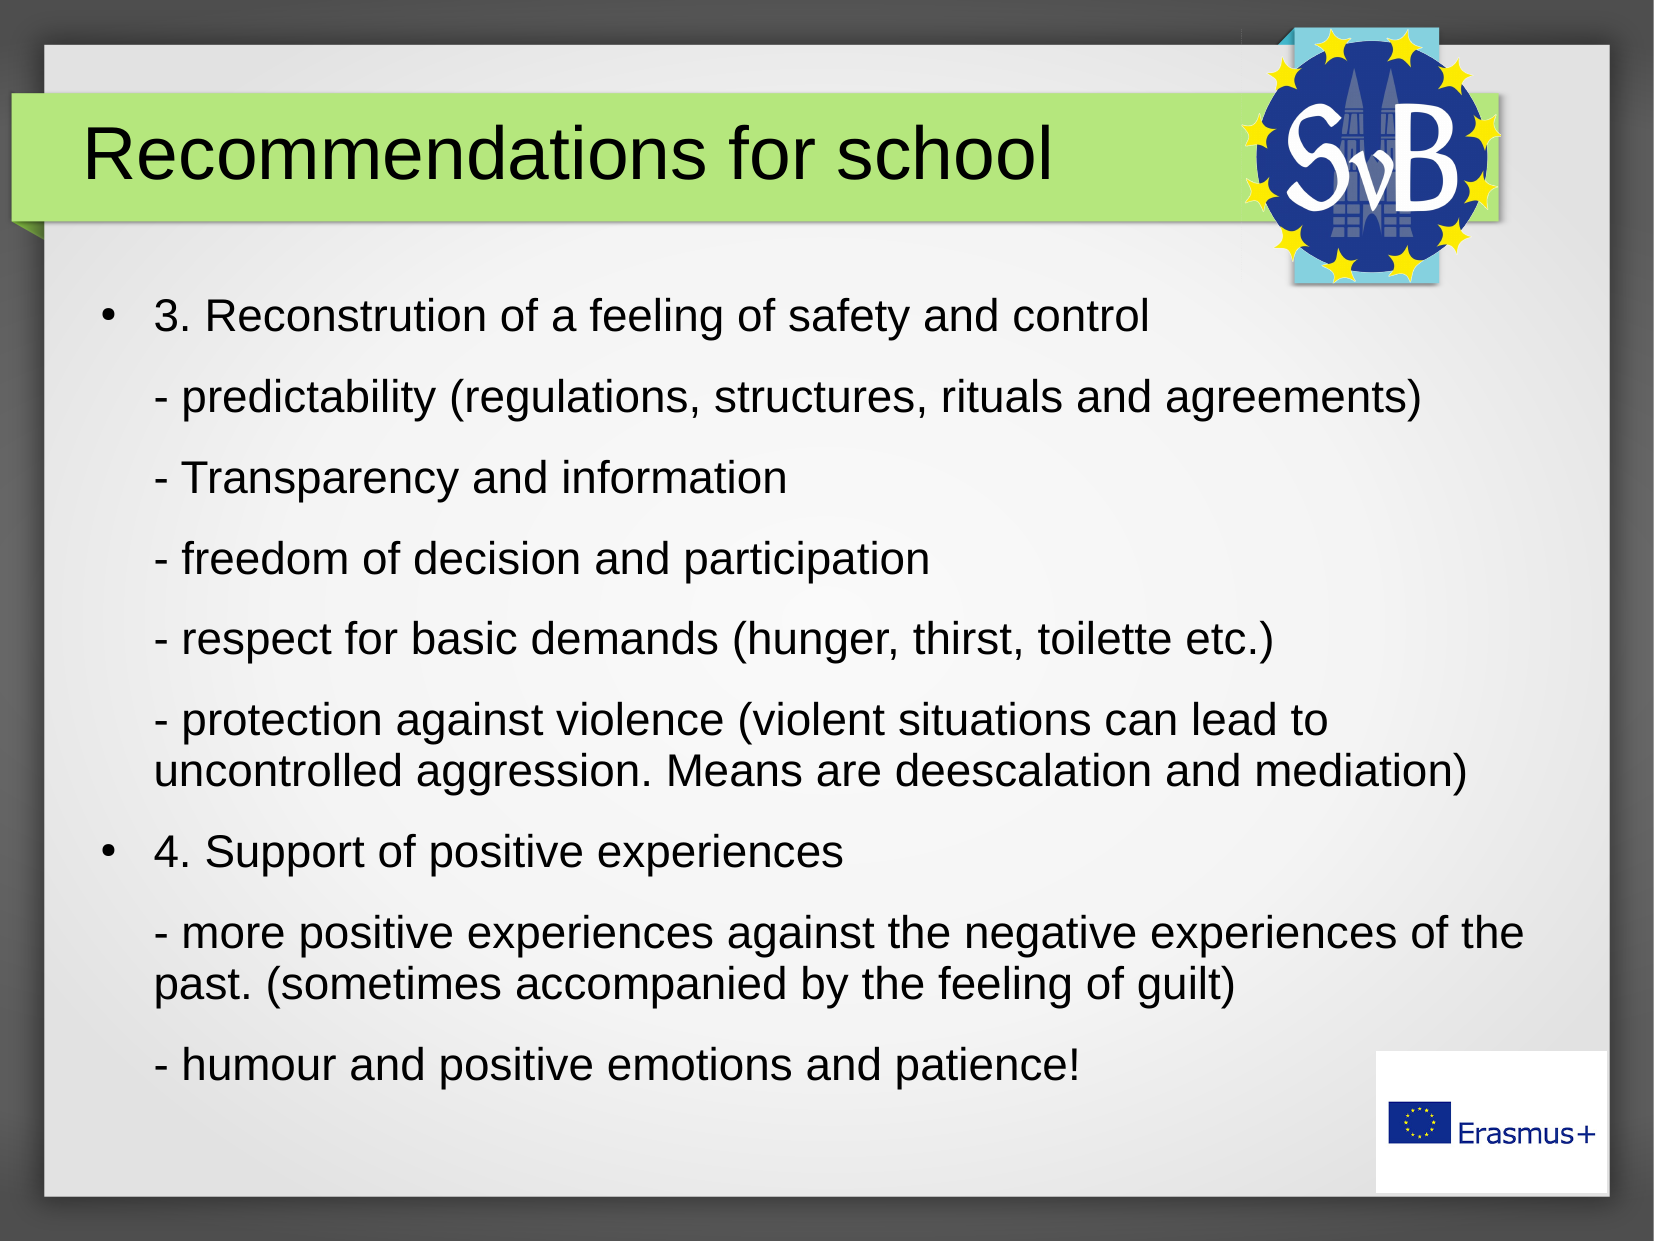

# Recommendations for school
3. Reconstrution of a feeling of safety and control
- predictability (regulations, structures, rituals and agreements)
- Transparency and information
- freedom of decision and participation
- respect for basic demands (hunger, thirst, toilette etc.)
- protection against violence (violent situations can lead to uncontrolled aggression. Means are deescalation and mediation)
4. Support of positive experiences
- more positive experiences against the negative experiences of the past. (sometimes accompanied by the feeling of guilt)
- humour and positive emotions and patience!